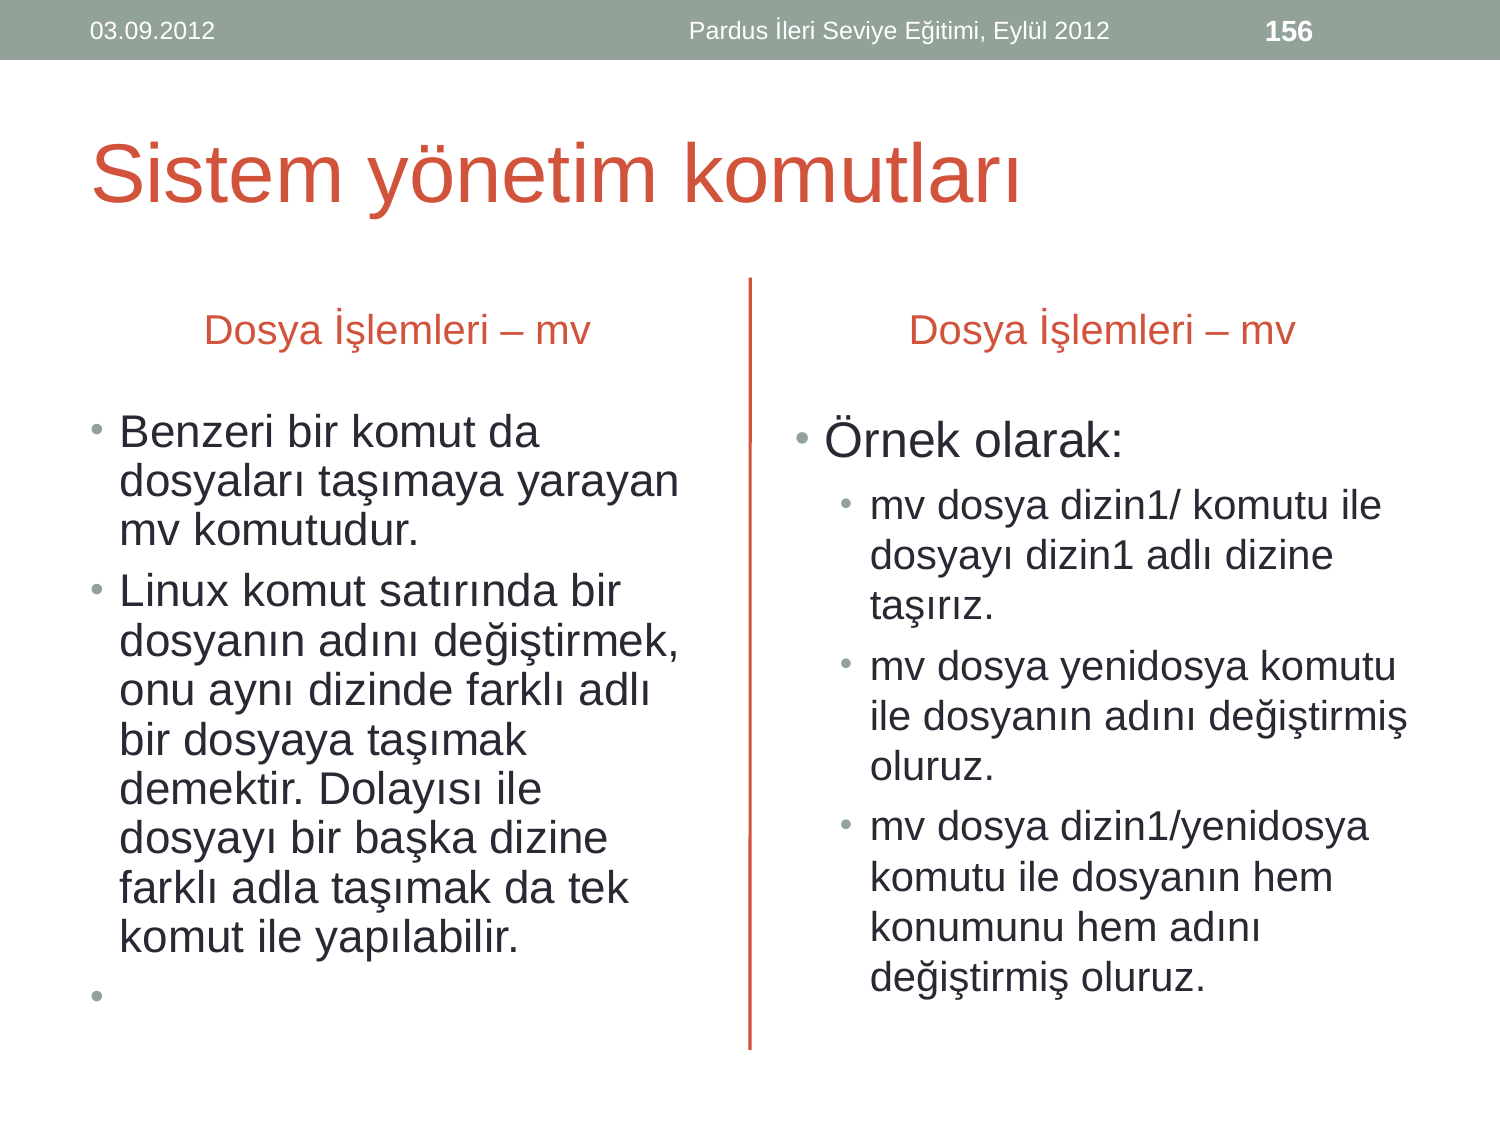

03.09.2012
Pardus İleri Seviye Eğitimi, Eylül 2012
# Sistem yönetim komutları
Dosya İşlemleri – mv
Dosya İşlemleri – mv
Benzeri bir komut da dosyaları taşımaya yarayan mv komutudur.
Linux komut satırında bir dosyanın adını değiştirmek, onu aynı dizinde farklı adlı bir dosyaya taşımak demektir. Dolayısı ile dosyayı bir başka dizine farklı adla taşımak da tek komut ile yapılabilir.
Örnek olarak:
mv dosya dizin1/ komutu ile dosyayı dizin1 adlı dizine taşırız.
mv dosya yenidosya komutu ile dosyanın adını değiştirmiş oluruz.
mv dosya dizin1/yenidosya komutu ile dosyanın hem konumunu hem adını değiştirmiş oluruz.